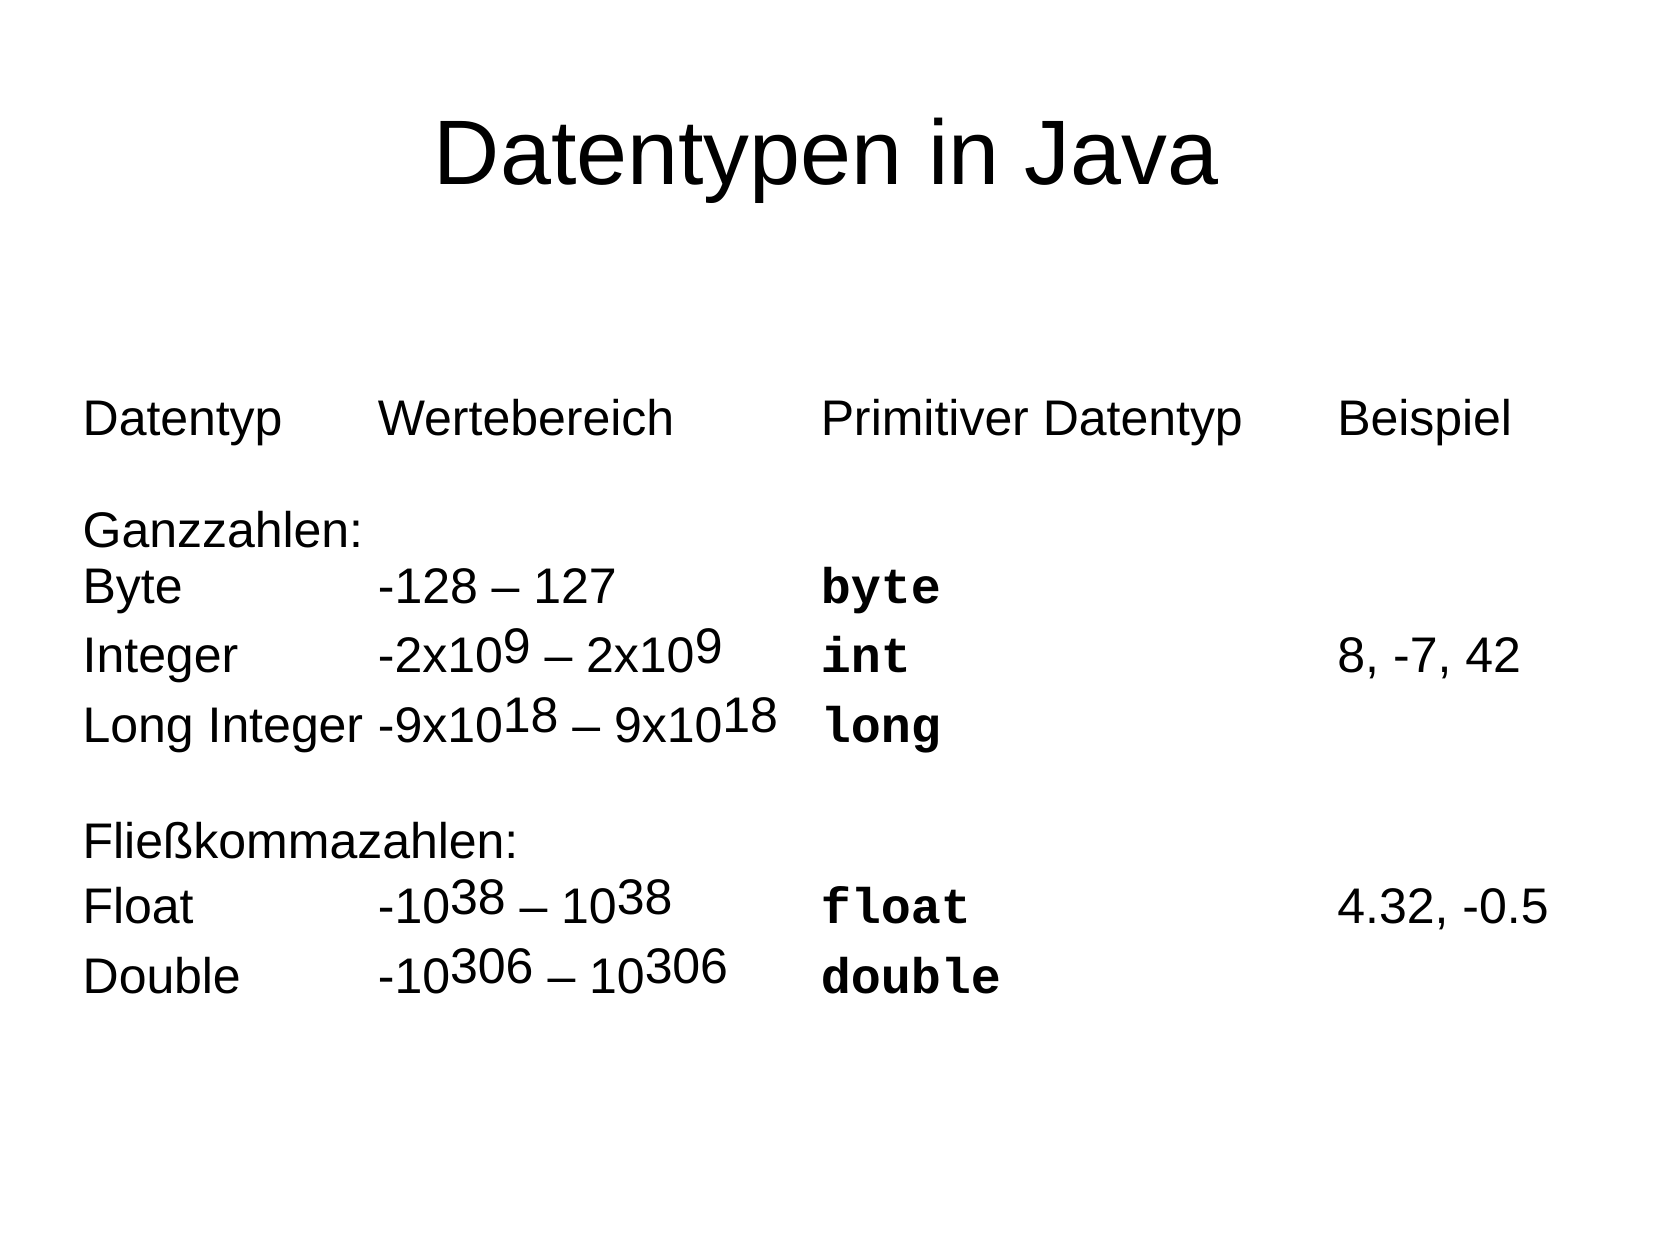

# Datentypen in Java
Datentyp		Wertebereich		Primitiver Datentyp		Beispiel
Ganzzahlen:
Byte			-128 – 127			byte
Integer		-2x109 – 2x109		int						8, -7, 42
Long Integer	-9x1018 – 9x1018	long
Fließkommazahlen:
Float			-1038 – 1038			float					4.32, -0.5
Double		-10306 – 10306		double